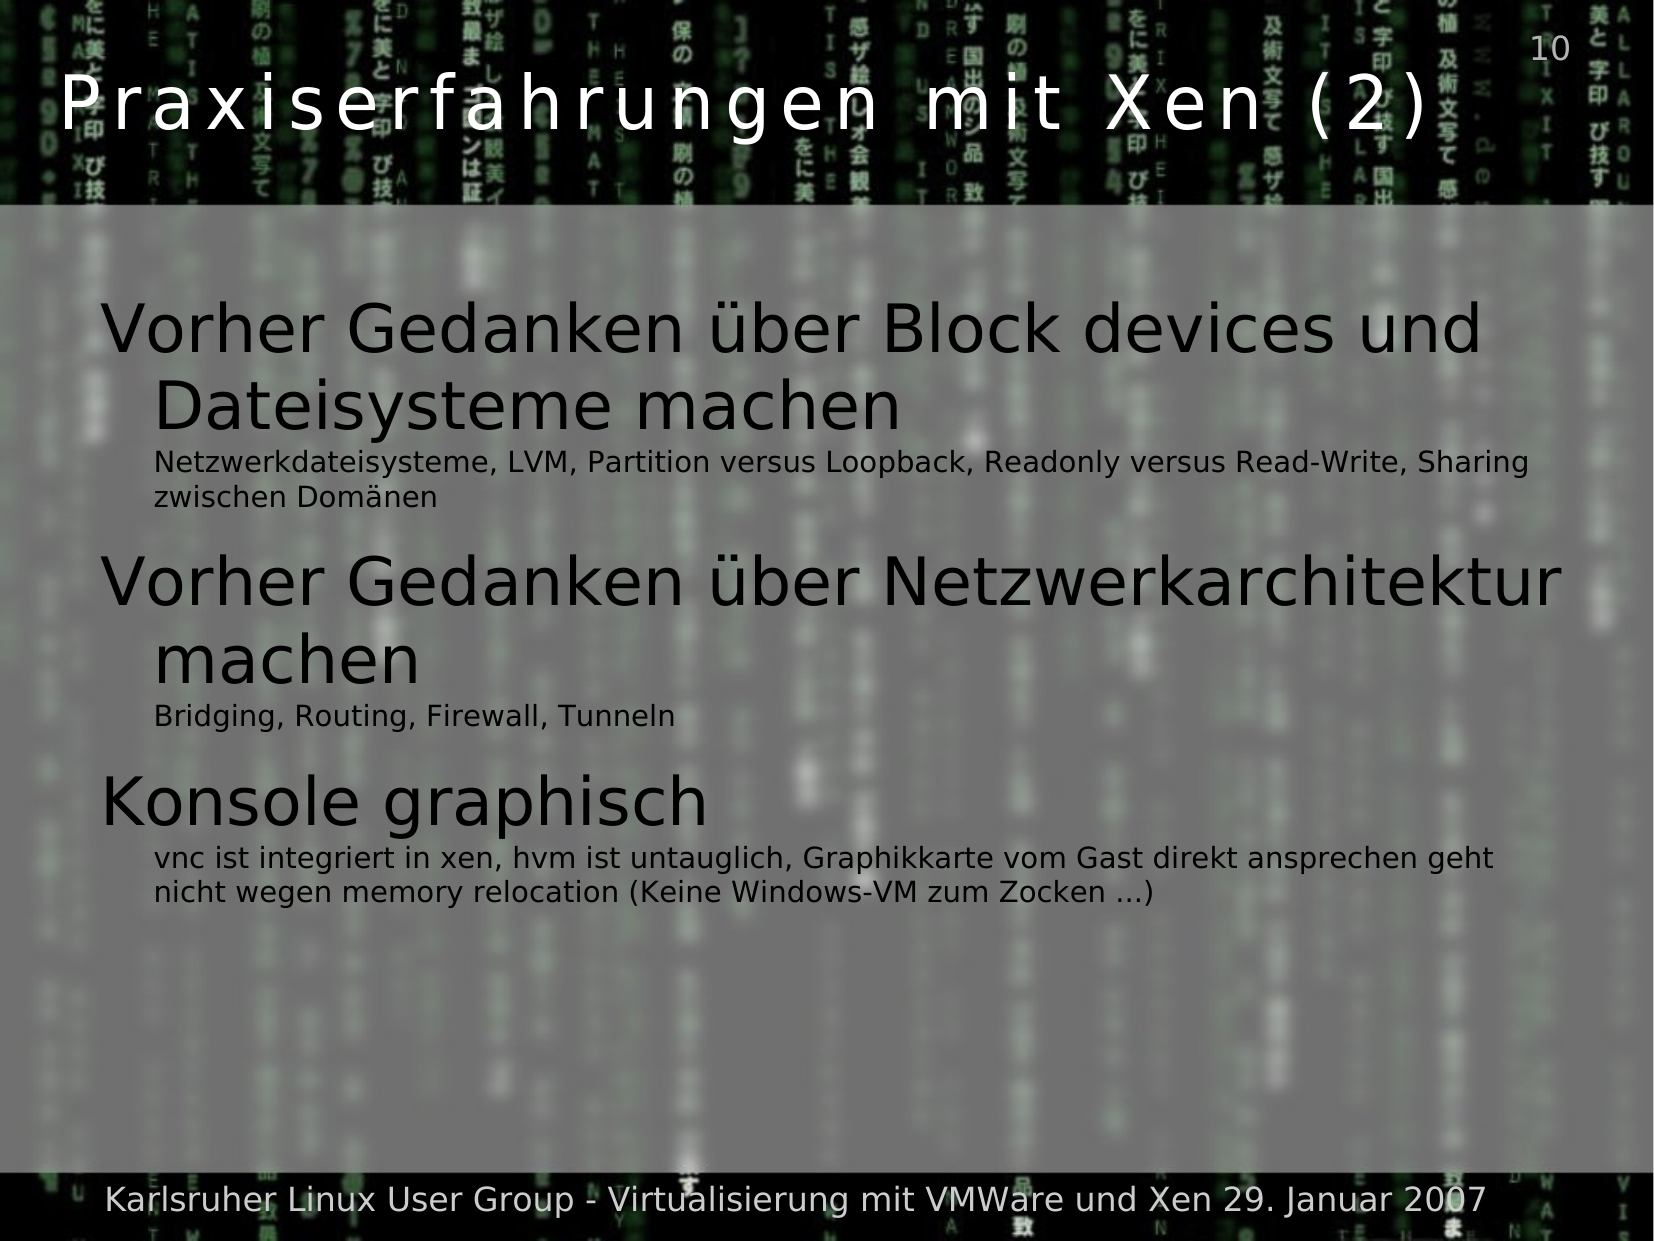

10
# Praxiserfahrungen mit Xen (2)
Vorher Gedanken über Block devices und Dateisysteme machen
Netzwerkdateisysteme, LVM, Partition versus Loopback, Readonly versus Read-Write, Sharing zwischen Domänen
Vorher Gedanken über Netzwerkarchitektur machen
Bridging, Routing, Firewall, Tunneln
Konsole graphisch
vnc ist integriert in xen, hvm ist untauglich, Graphikkarte vom Gast direkt ansprechen geht nicht wegen memory relocation (Keine Windows-VM zum Zocken ...)